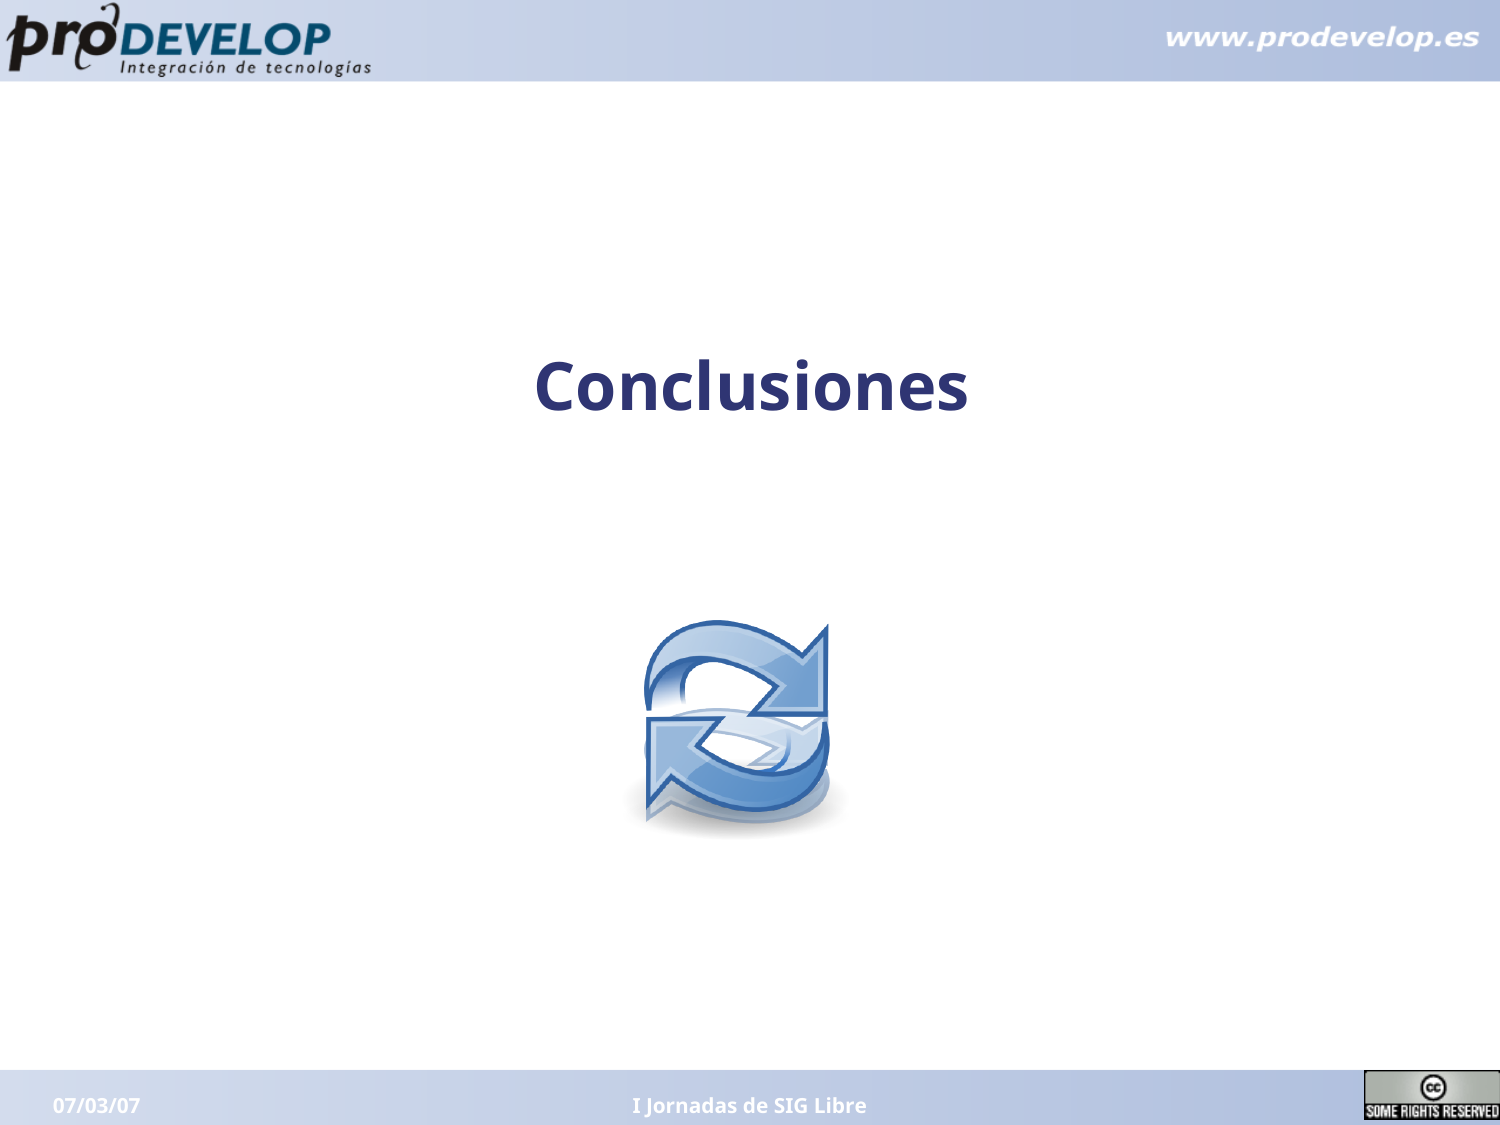

# Conclusiones
25/10/2006
32
Plan Difusión Interna gvSIG v. 2.0